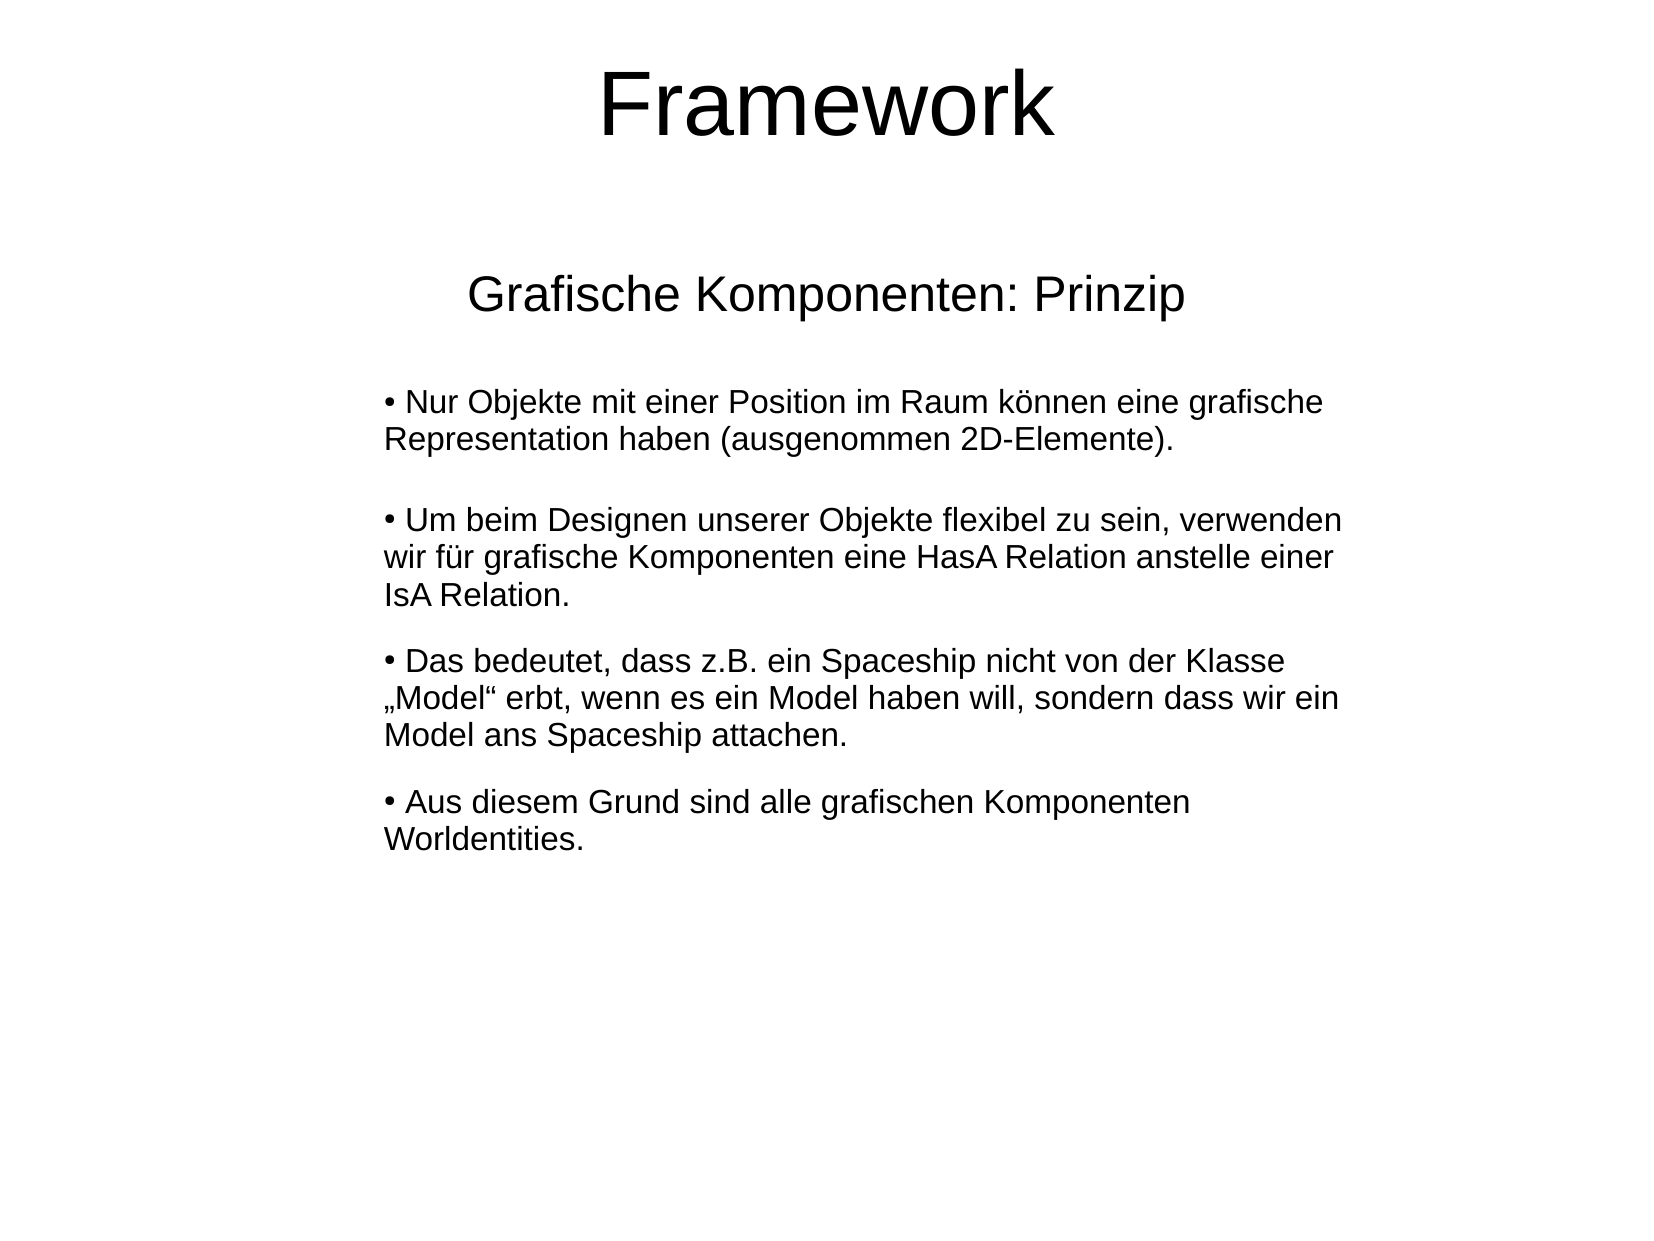

# Framework
Grafische Komponenten: Prinzip
 Nur Objekte mit einer Position im Raum können eine grafische Representation haben (ausgenommen 2D-Elemente).
 Um beim Designen unserer Objekte flexibel zu sein, verwenden wir für grafische Komponenten eine HasA Relation anstelle einer IsA Relation.
 Das bedeutet, dass z.B. ein Spaceship nicht von der Klasse „Model“ erbt, wenn es ein Model haben will, sondern dass wir ein Model ans Spaceship attachen.
 Aus diesem Grund sind alle grafischen Komponenten Worldentities.